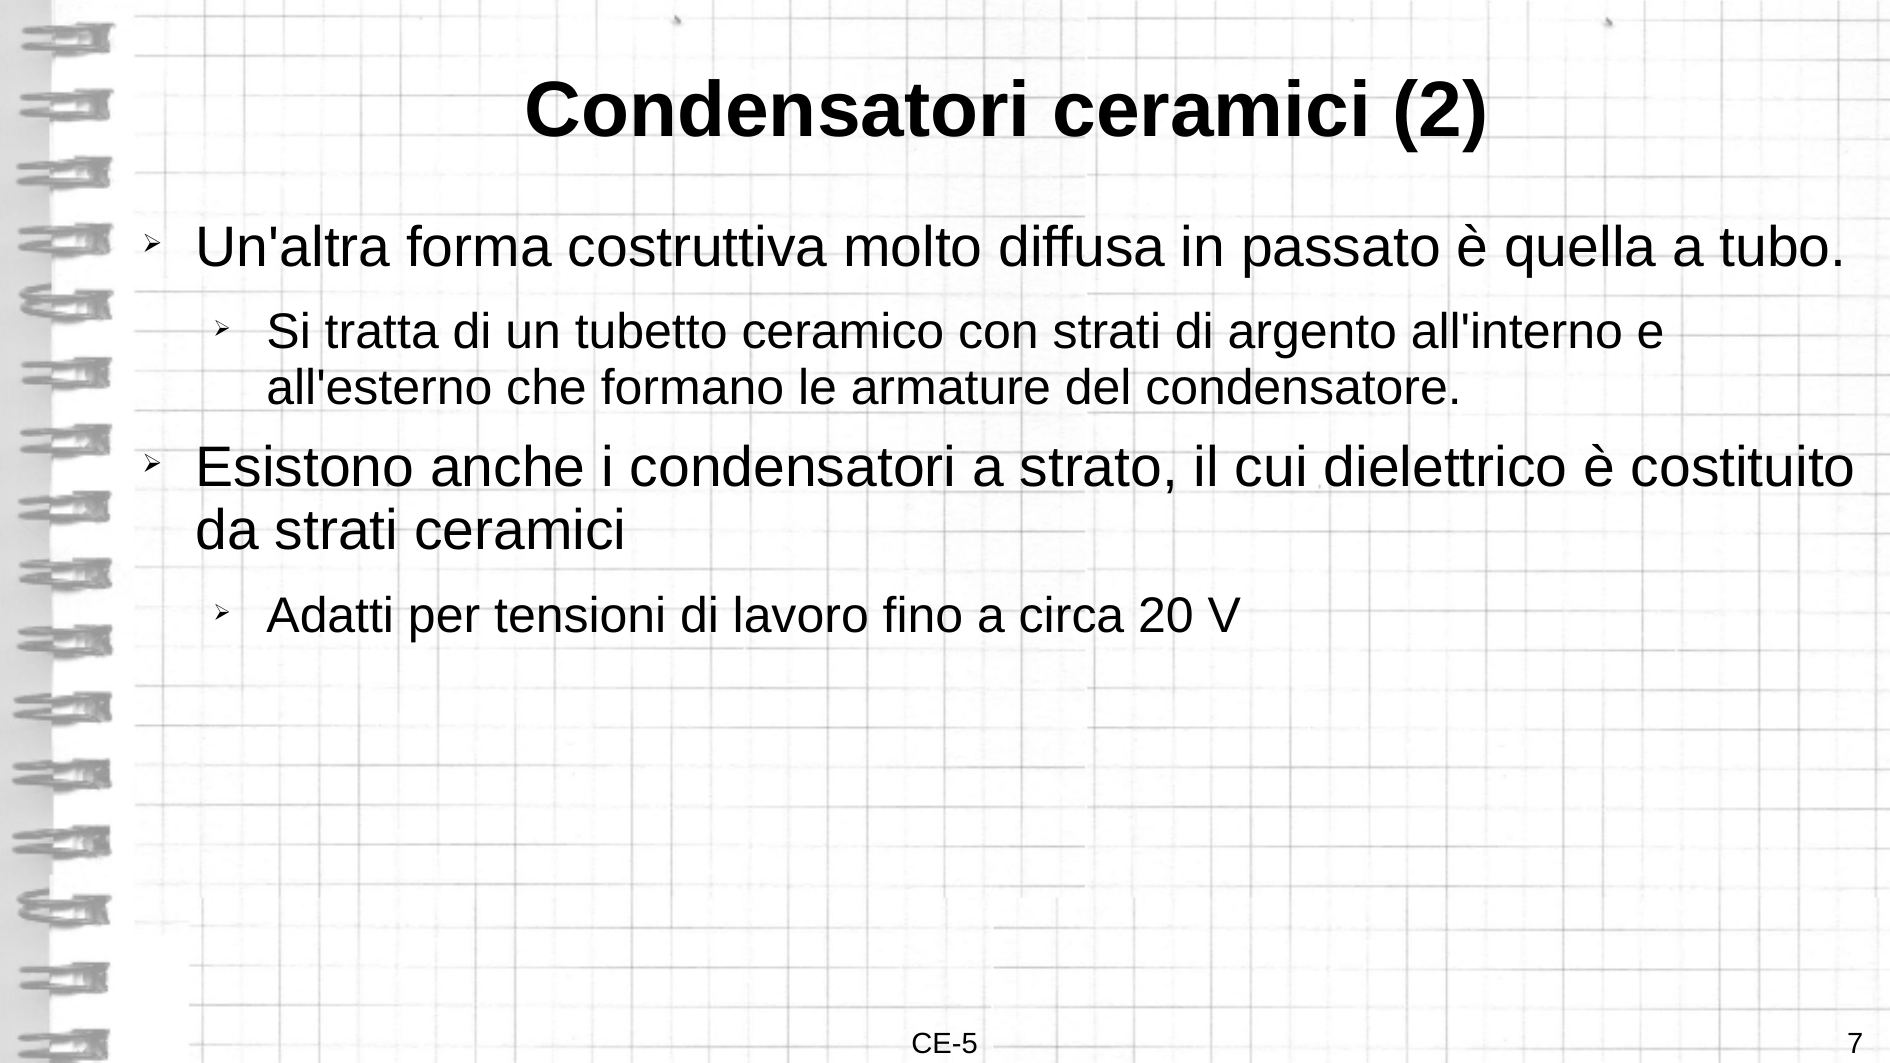

# Condensatori ceramici (2)
Un'altra forma costruttiva molto diffusa in passato è quella a tubo.
Si tratta di un tubetto ceramico con strati di argento all'interno e all'esterno che formano le armature del condensatore.
Esistono anche i condensatori a strato, il cui dielettrico è costituito da strati ceramici
Adatti per tensioni di lavoro fino a circa 20 V
CE-5
7